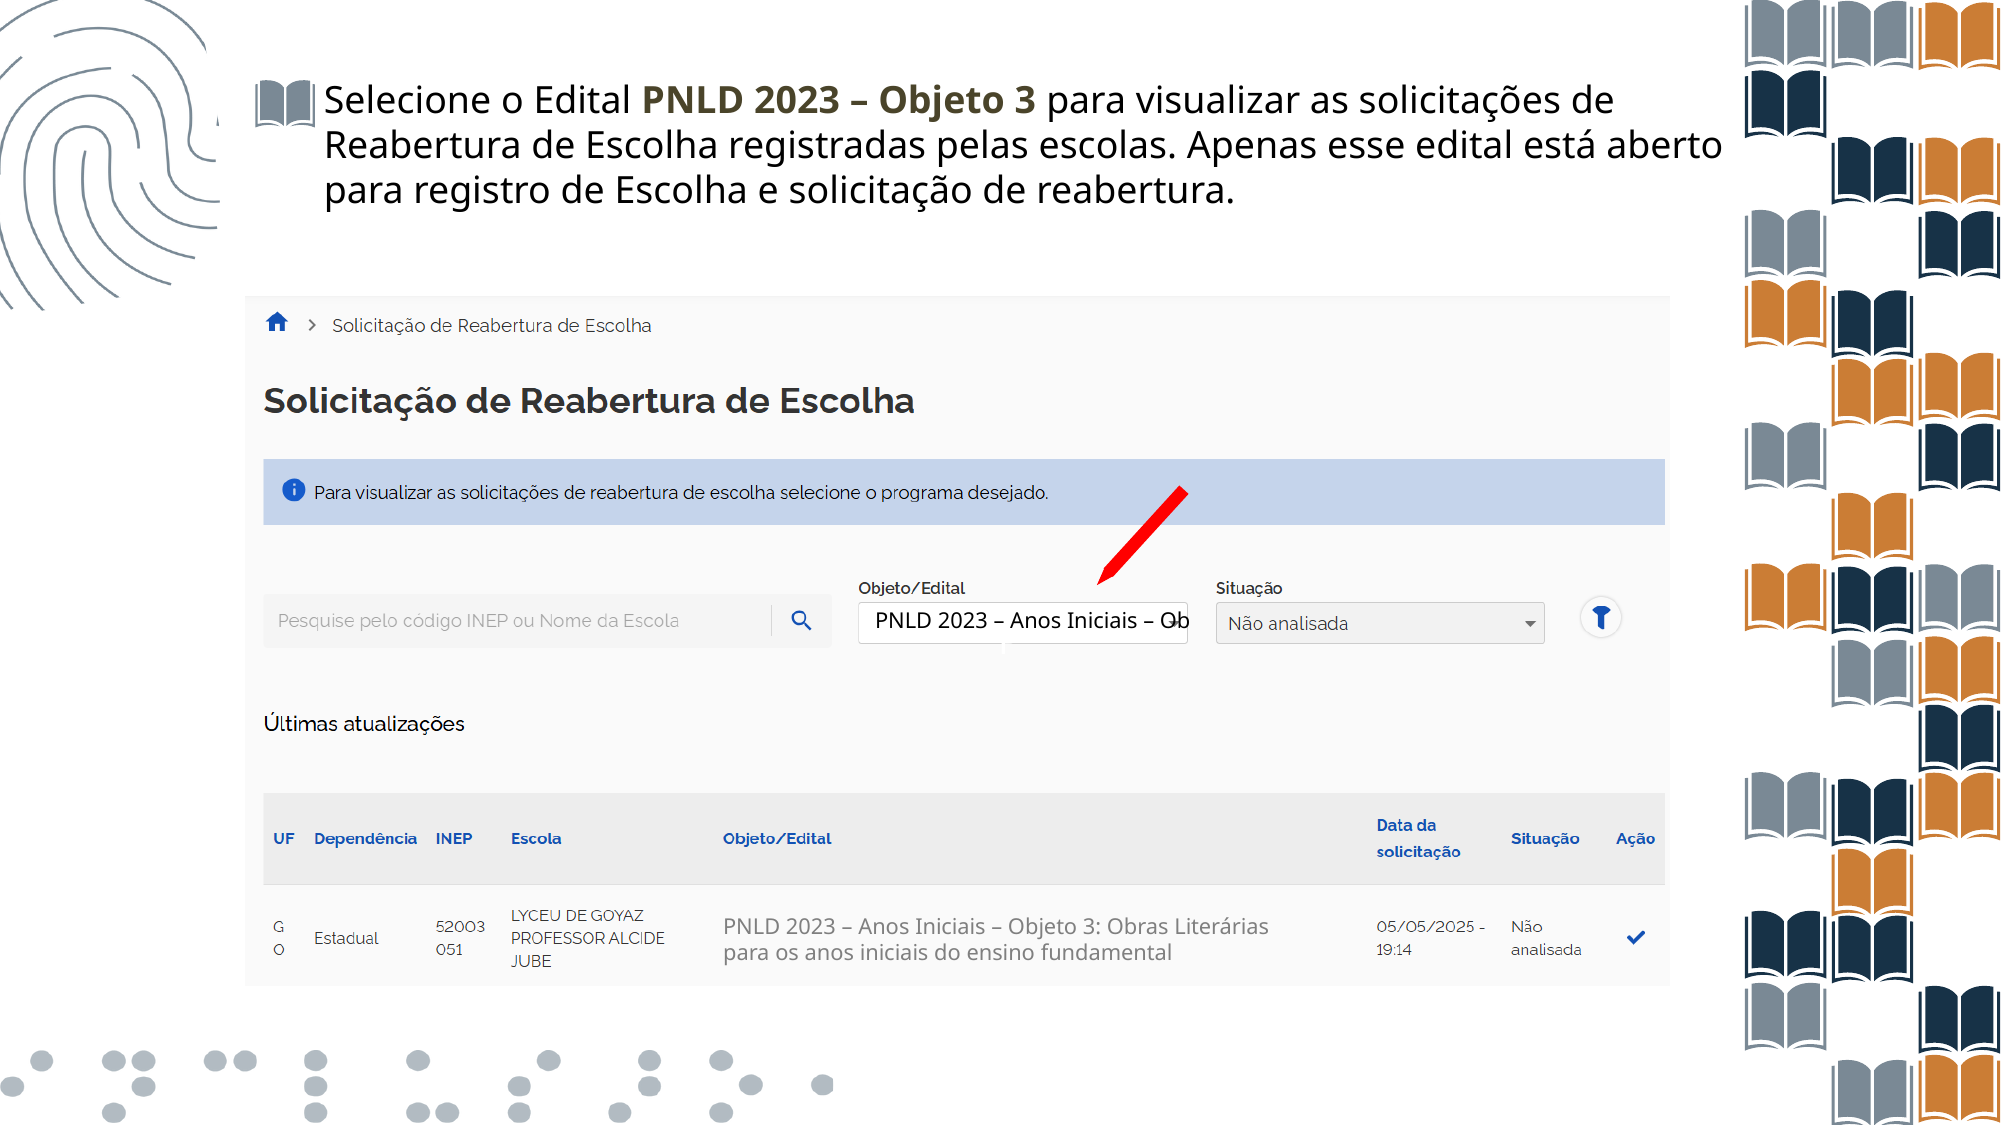

Selecione o Edital PNLD 2023 – Objeto 3 para visualizar as solicitações de Reabertura de Escolha registradas pelas escolas. Apenas esse edital está aberto para registro de Escolha e solicitação de reabertura.
PNLD 2023 – Anos Iniciais – Ob
P
PNLD 2023 – Anos Iniciais – Objeto 3: Obras Literárias para os anos iniciais do ensino fundamental